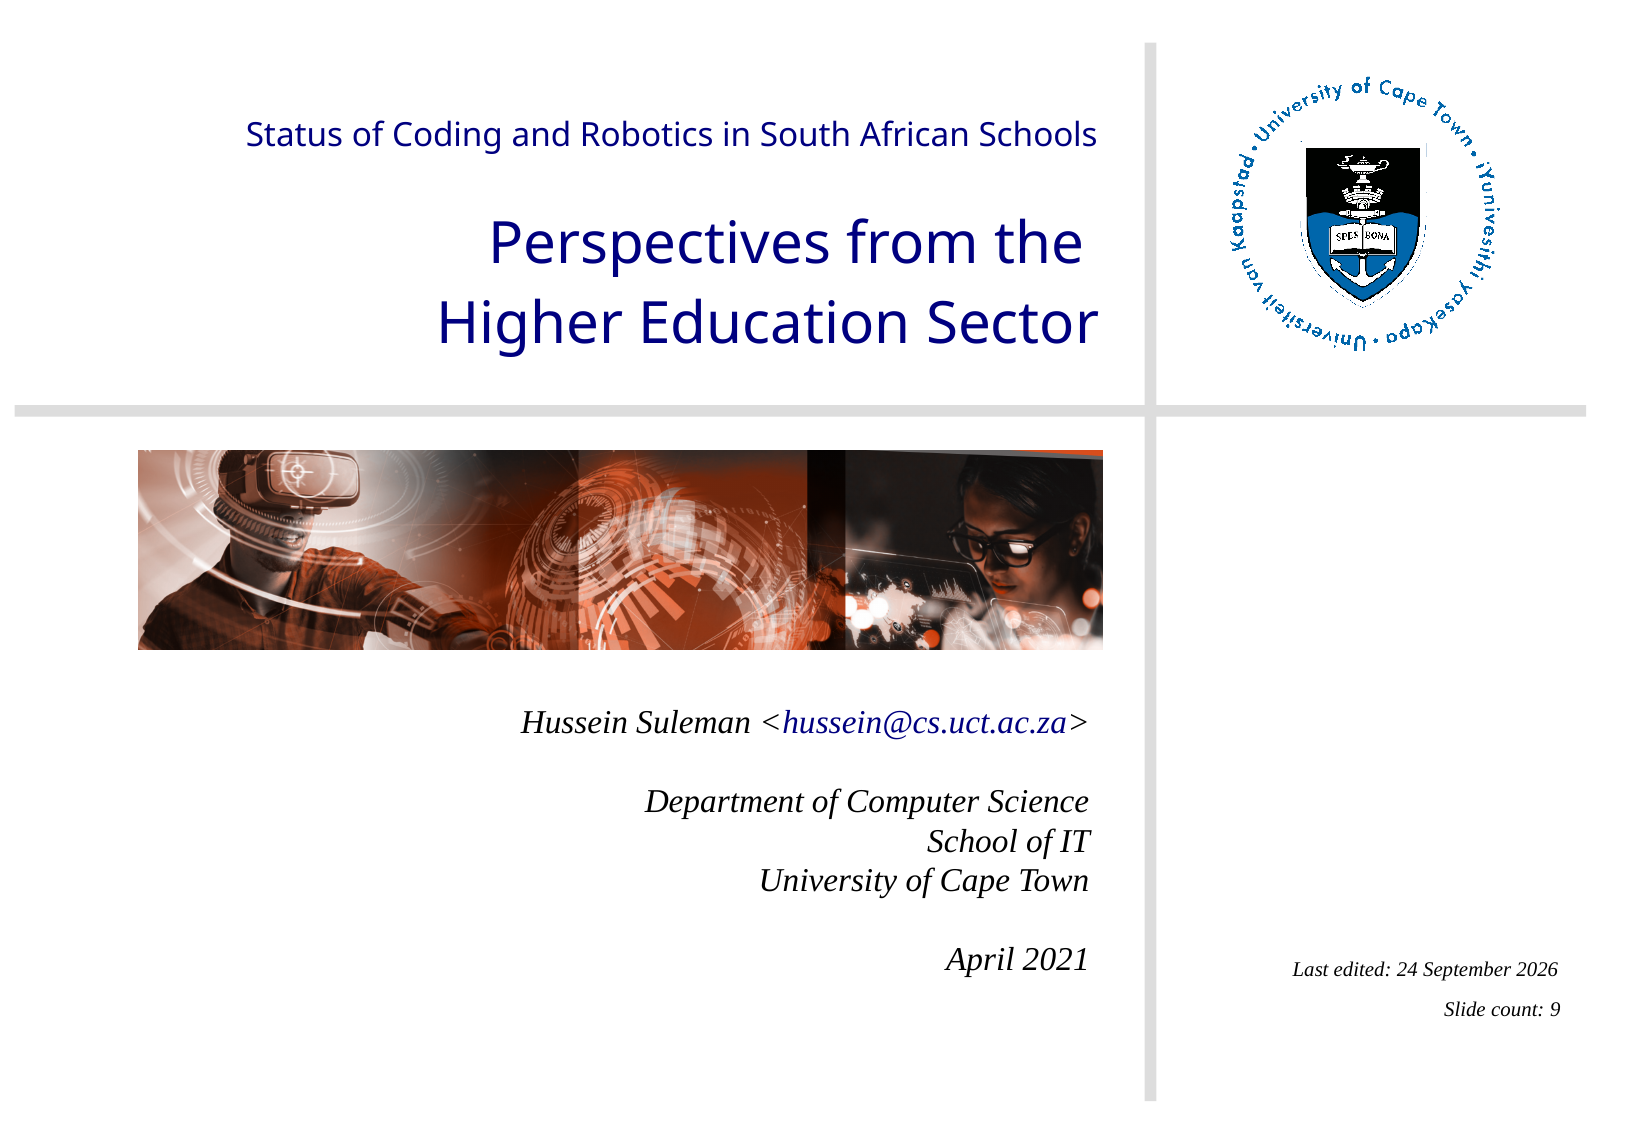

Status of Coding and Robotics in South African Schools
Perspectives from the
Higher Education Sector
# Hussein Suleman <hussein@cs.uct.ac.za>
Department of Computer Science
School of IT
University of Cape Town
April 2021
1